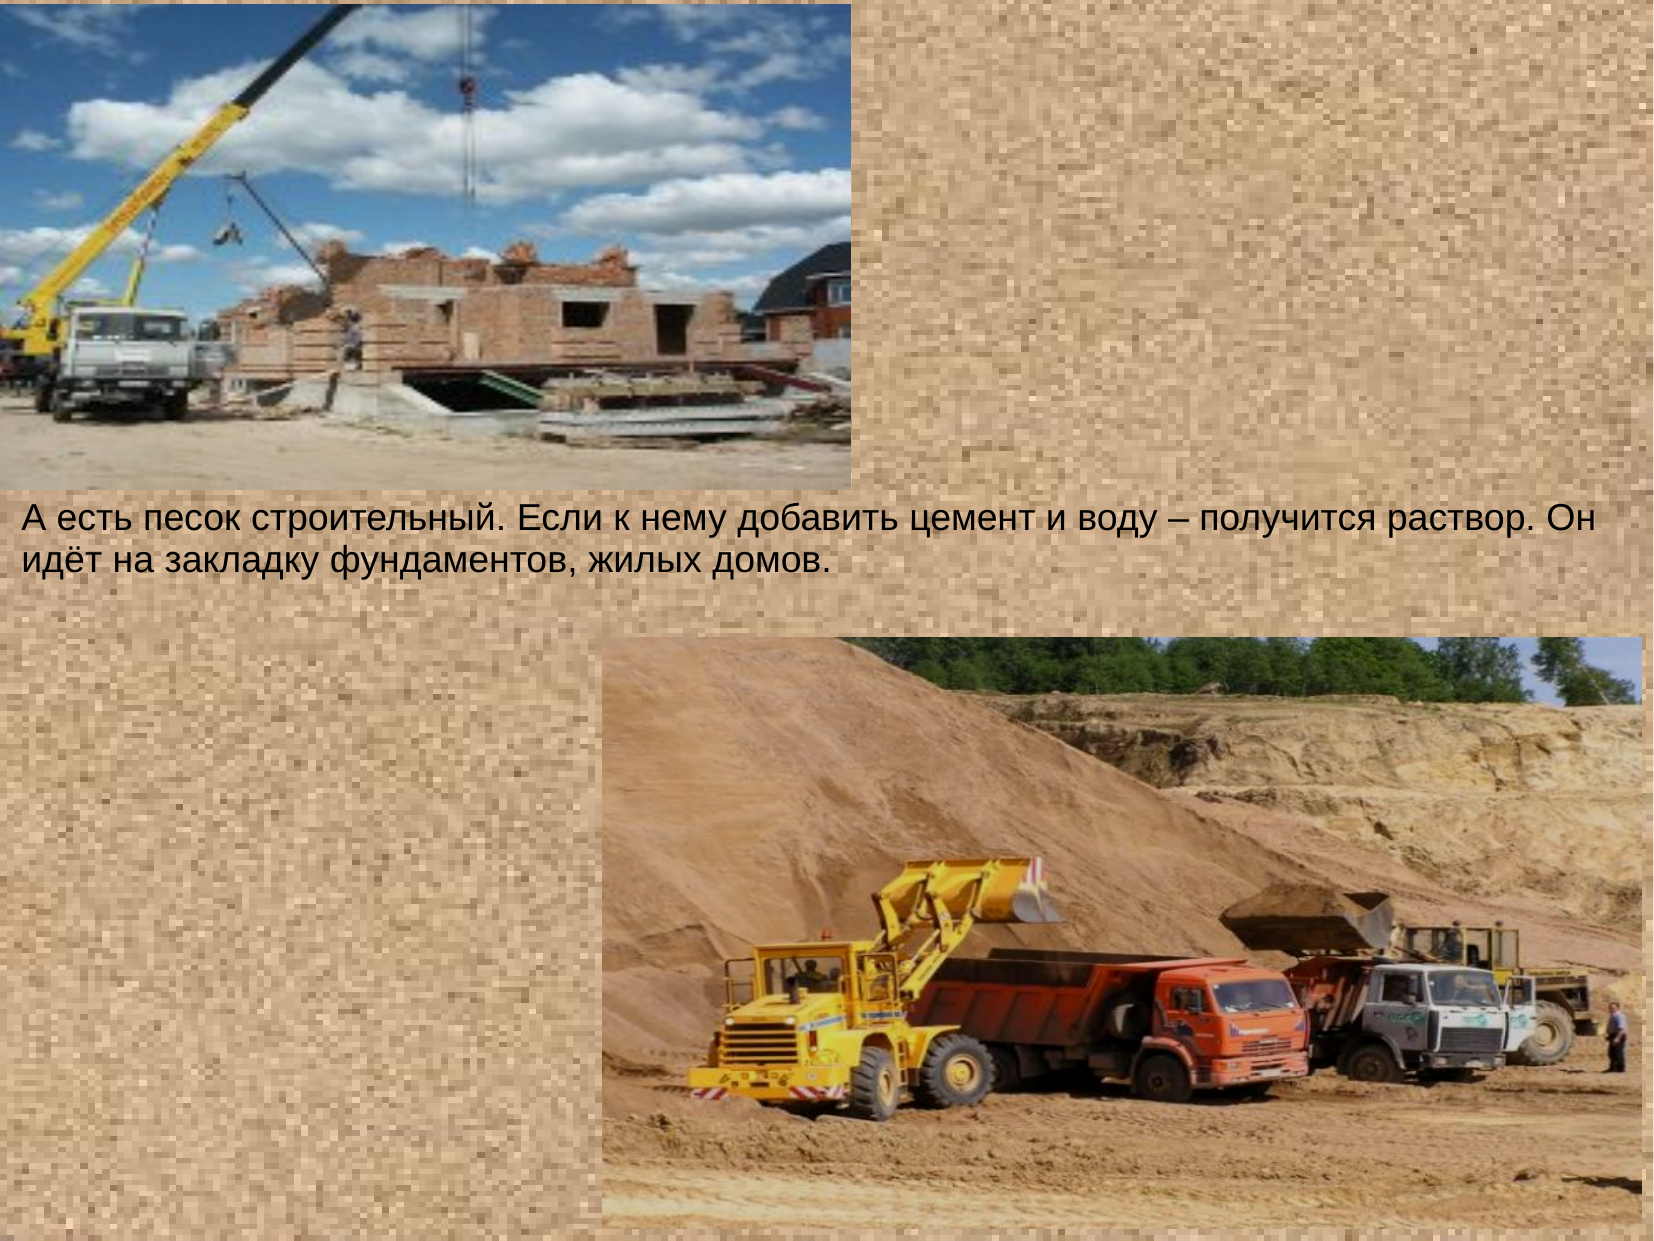

А есть песок строительный. Если к нему добавить цемент и воду – получится раствор. Он идёт на закладку фундаментов, жилых домов.